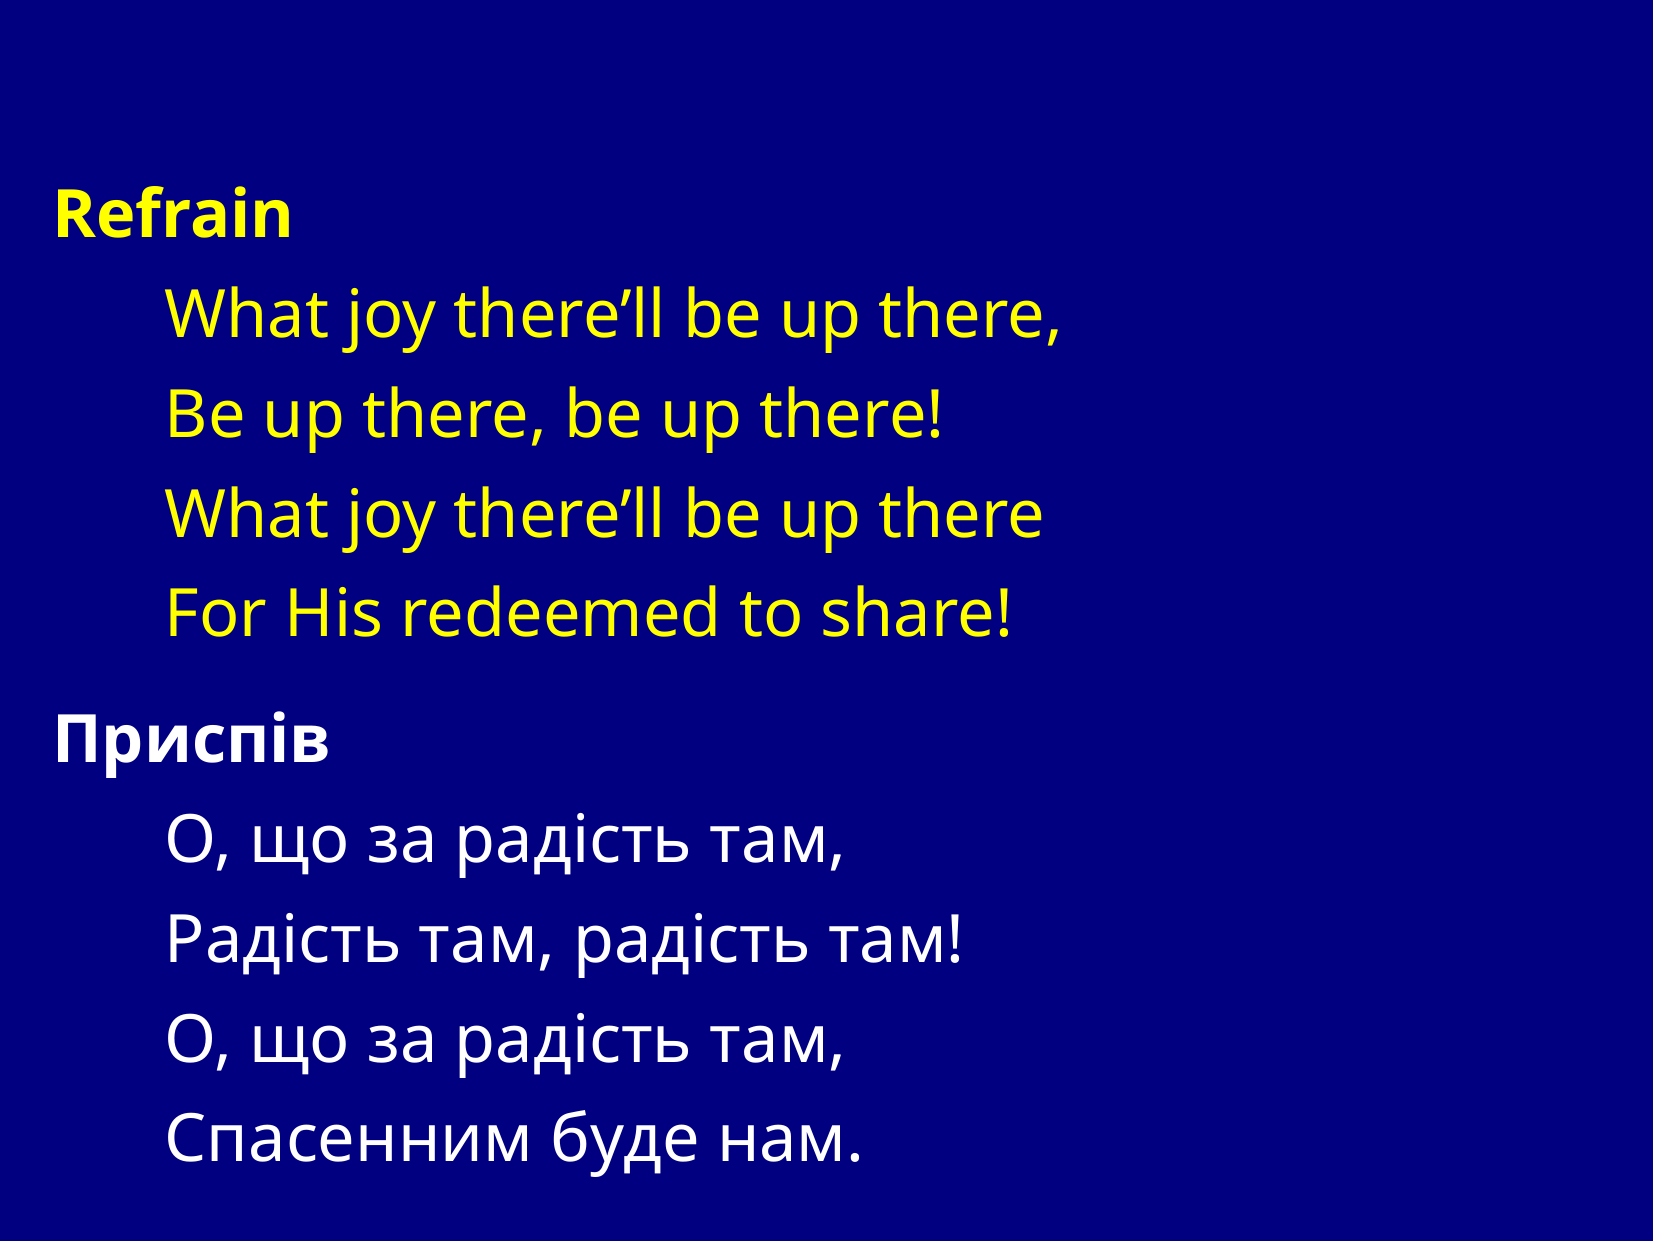

Refrain
	What joy there’ll be up there,
	Be up there, be up there!
	What joy there’ll be up there
	For His redeemed to share!
Приспів
	О, що за радість там,
	Радість там, радість там!
	О, що за радість там,
	Спасенним буде нам.